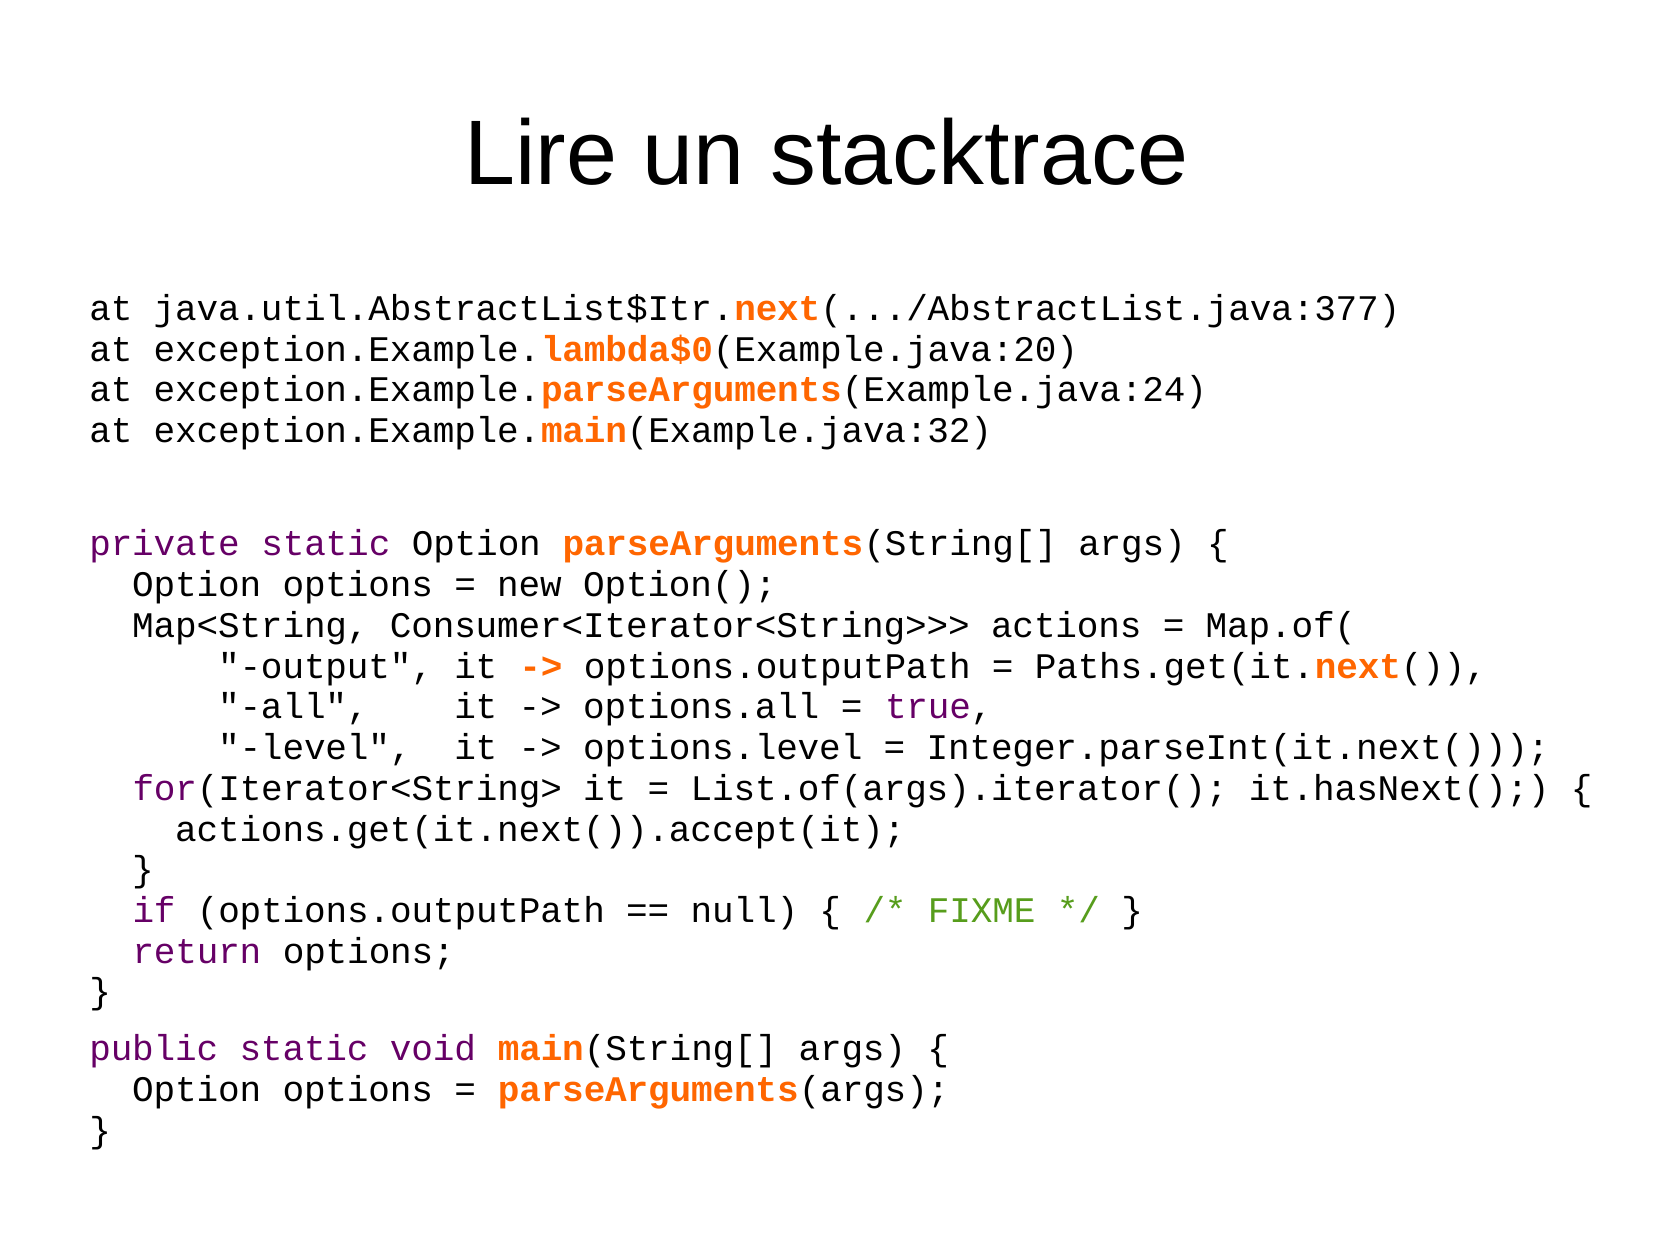

# Lire un stacktrace
at java.util.AbstractList$Itr.next(.../AbstractList.java:377)
at exception.Example.lambda$0(Example.java:20)
at exception.Example.parseArguments(Example.java:24)
at exception.Example.main(Example.java:32)
private static Option parseArguments(String[] args) {
 Option options = new Option();
 Map<String, Consumer<Iterator<String>>> actions = Map.of(
 "-output", it -> options.outputPath = Paths.get(it.next()),
 "-all", it -> options.all = true,
 "-level", it -> options.level = Integer.parseInt(it.next()));
 for(Iterator<String> it = List.of(args).iterator(); it.hasNext();) {
 actions.get(it.next()).accept(it);
 }
 if (options.outputPath == null) { /* FIXME */ }
 return options;
}
public static void main(String[] args) {
 Option options = parseArguments(args);
}